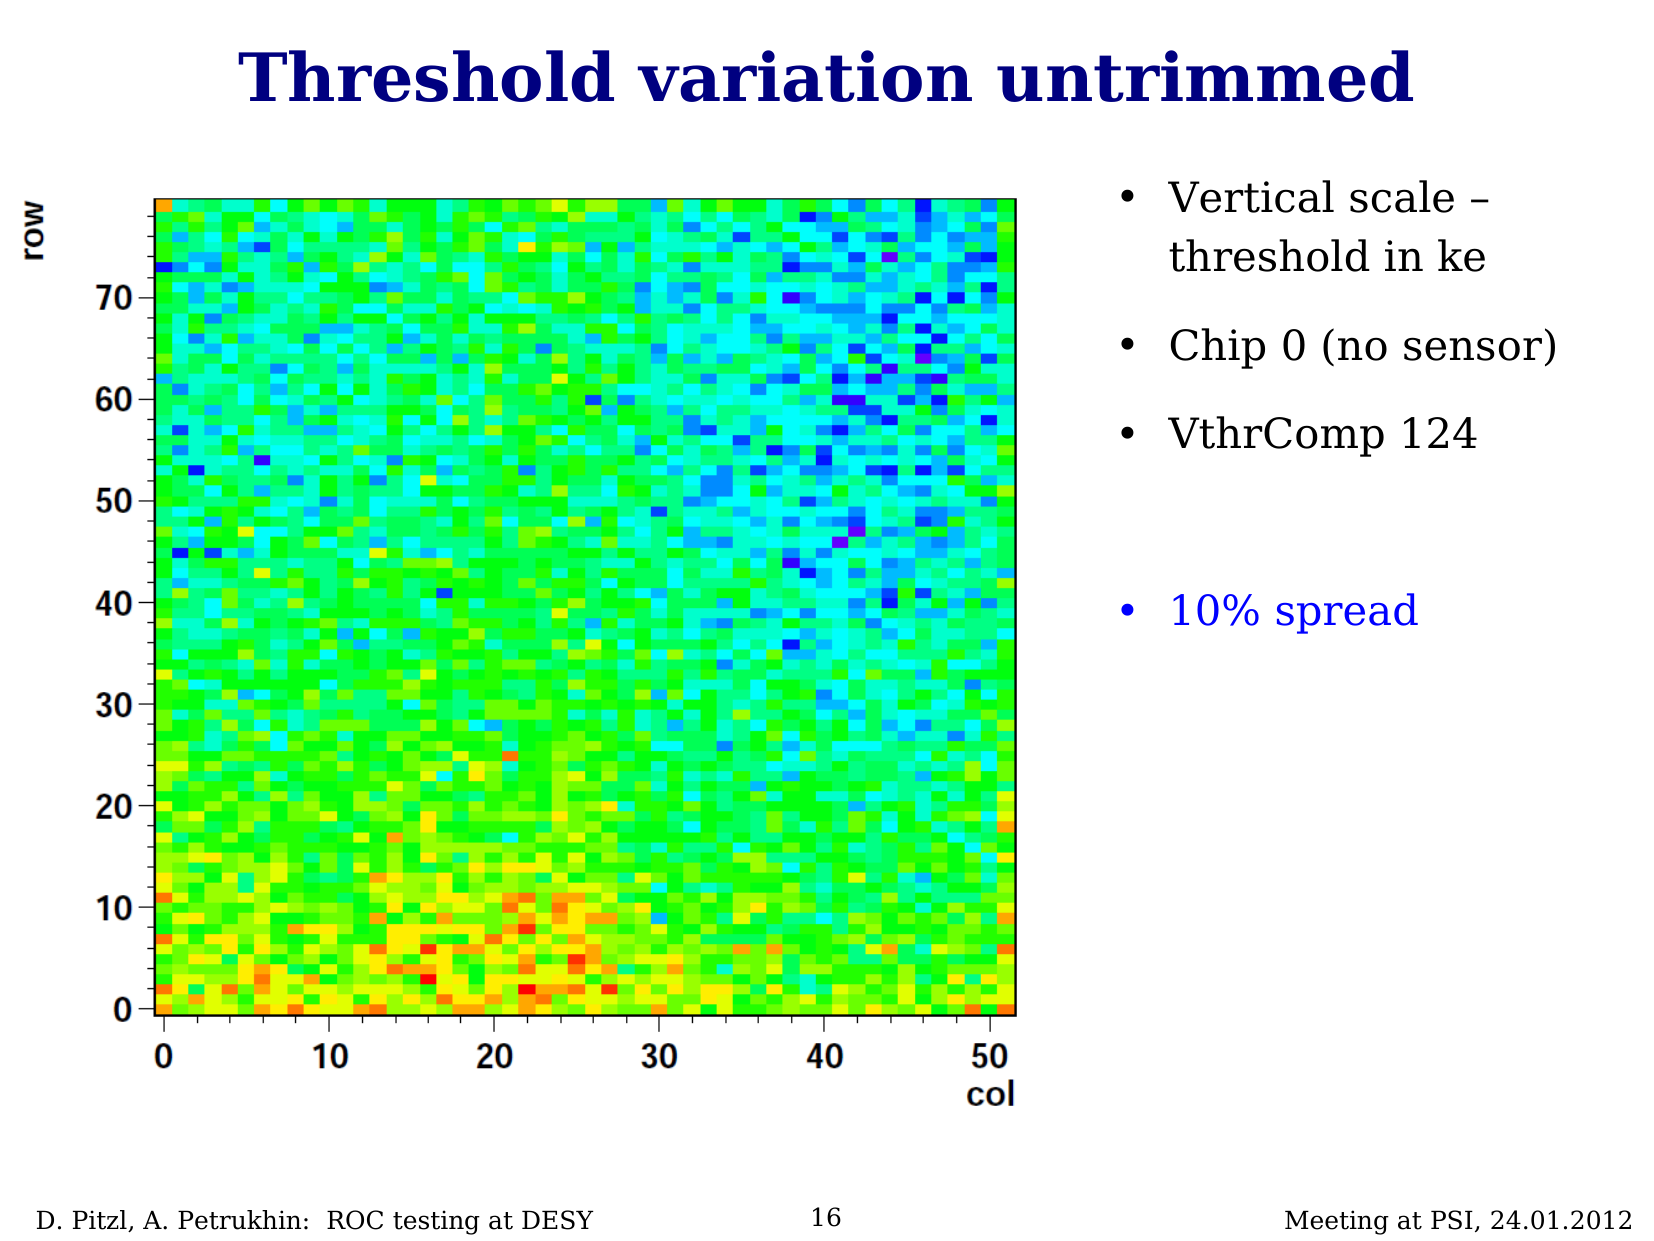

# Threshold variation untrimmed
Vertical scale – threshold in ke
Chip 0 (no sensor)
VthrComp 124
10% spread